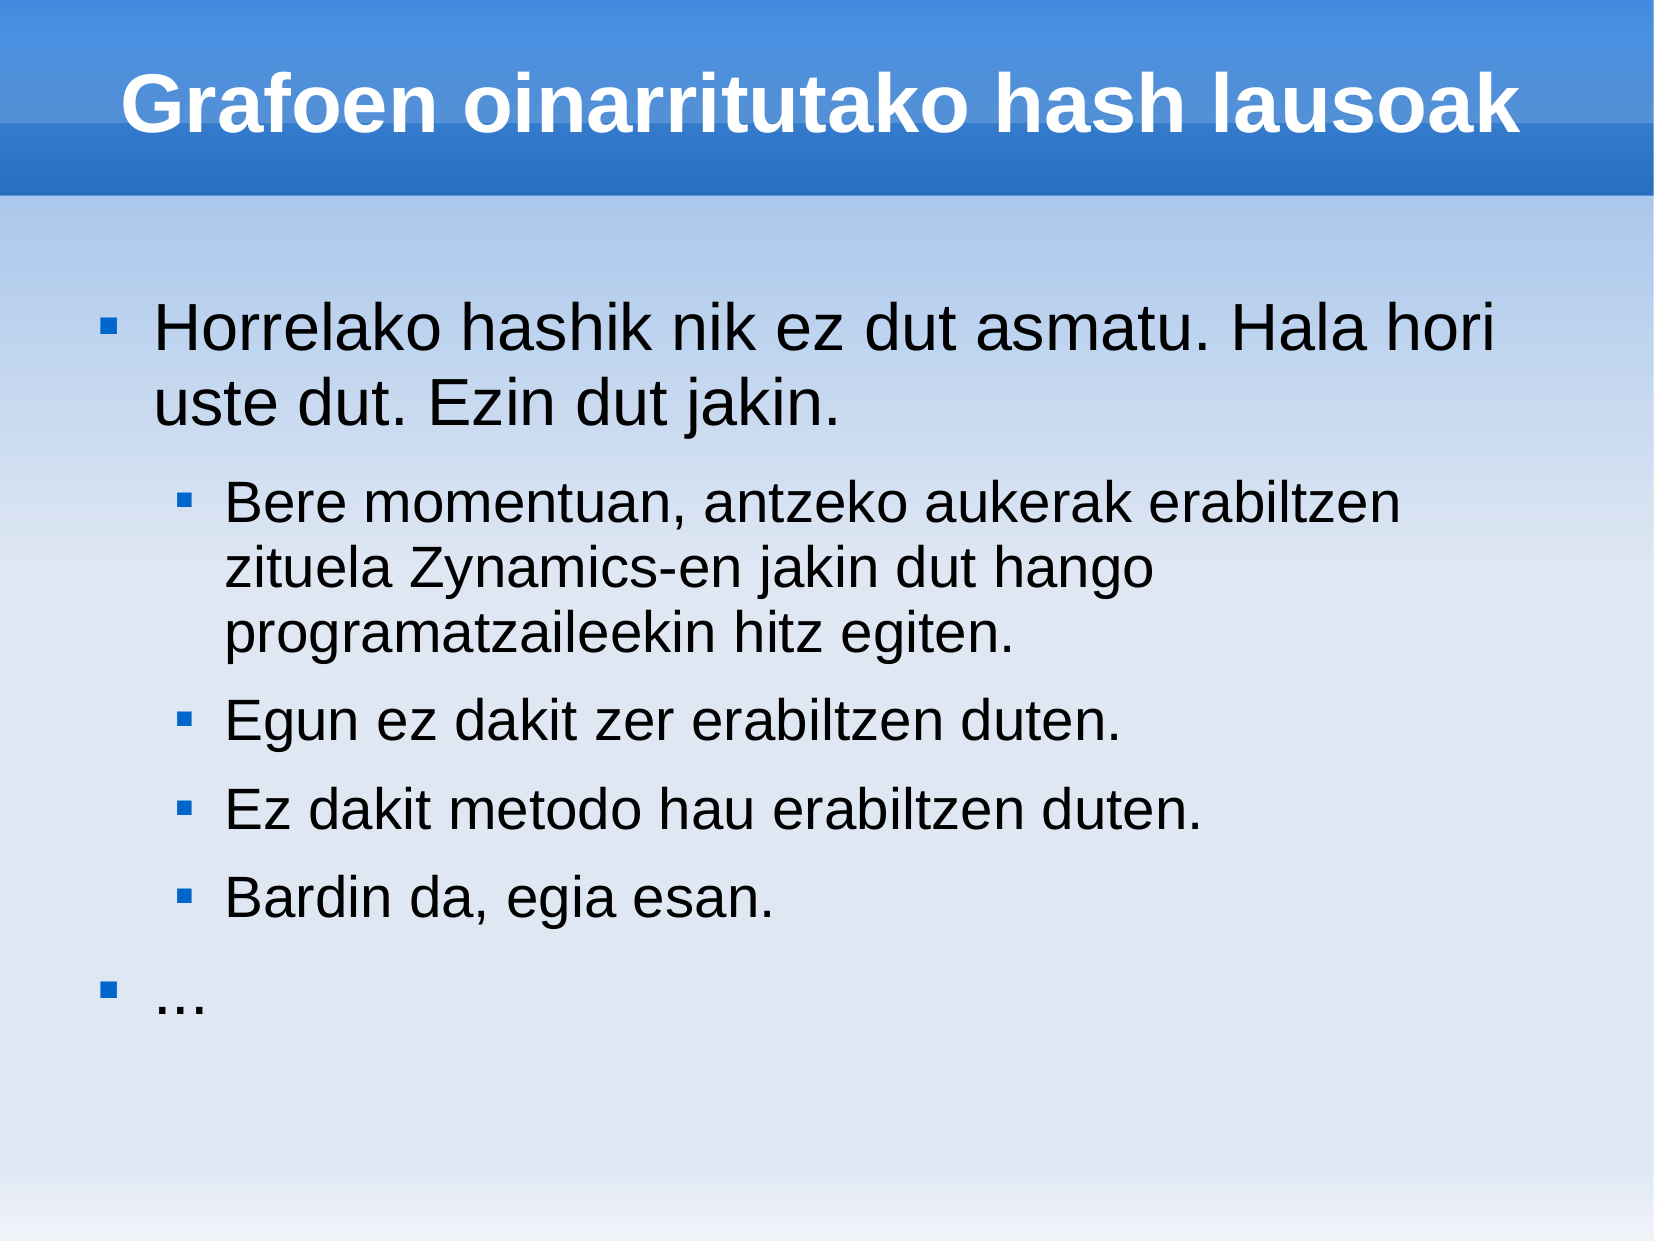

# Grafoen oinarritutako hash lausoak
Horrelako hashik nik ez dut asmatu. Hala hori uste dut. Ezin dut jakin.
Bere momentuan, antzeko aukerak erabiltzen zituela Zynamics-en jakin dut hango programatzaileekin hitz egiten.
Egun ez dakit zer erabiltzen duten.
Ez dakit metodo hau erabiltzen duten.
Bardin da, egia esan.
...